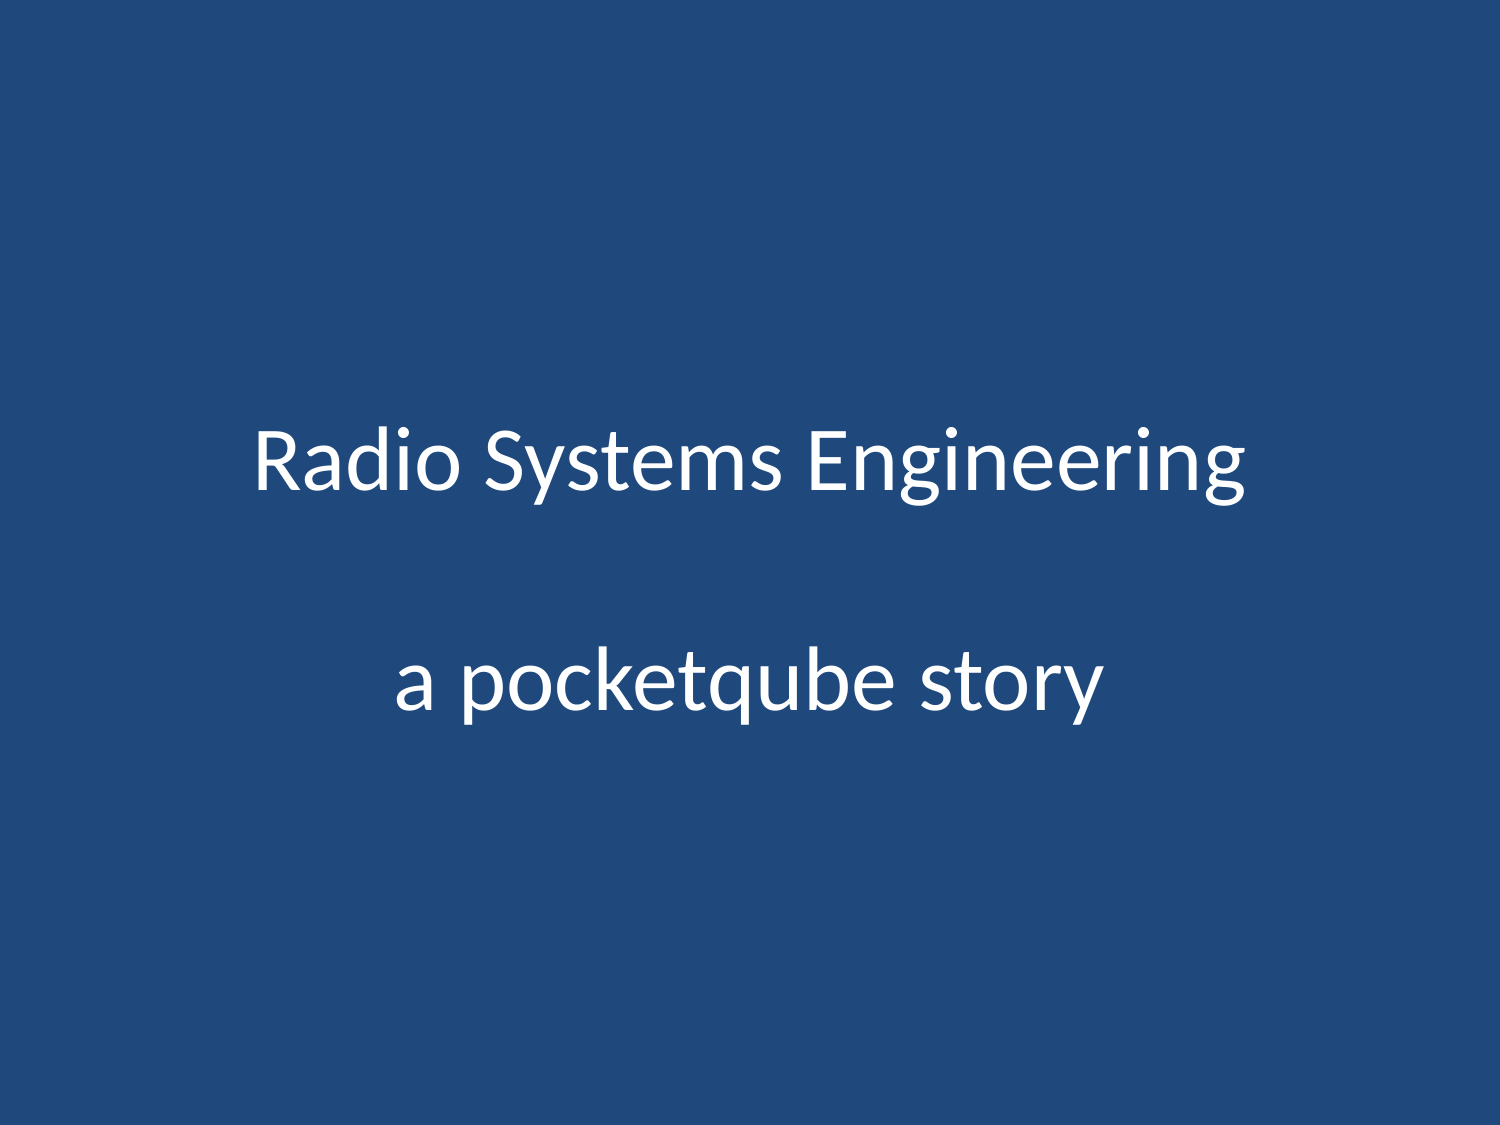

# Radio Systems Engineering a pocketqube story